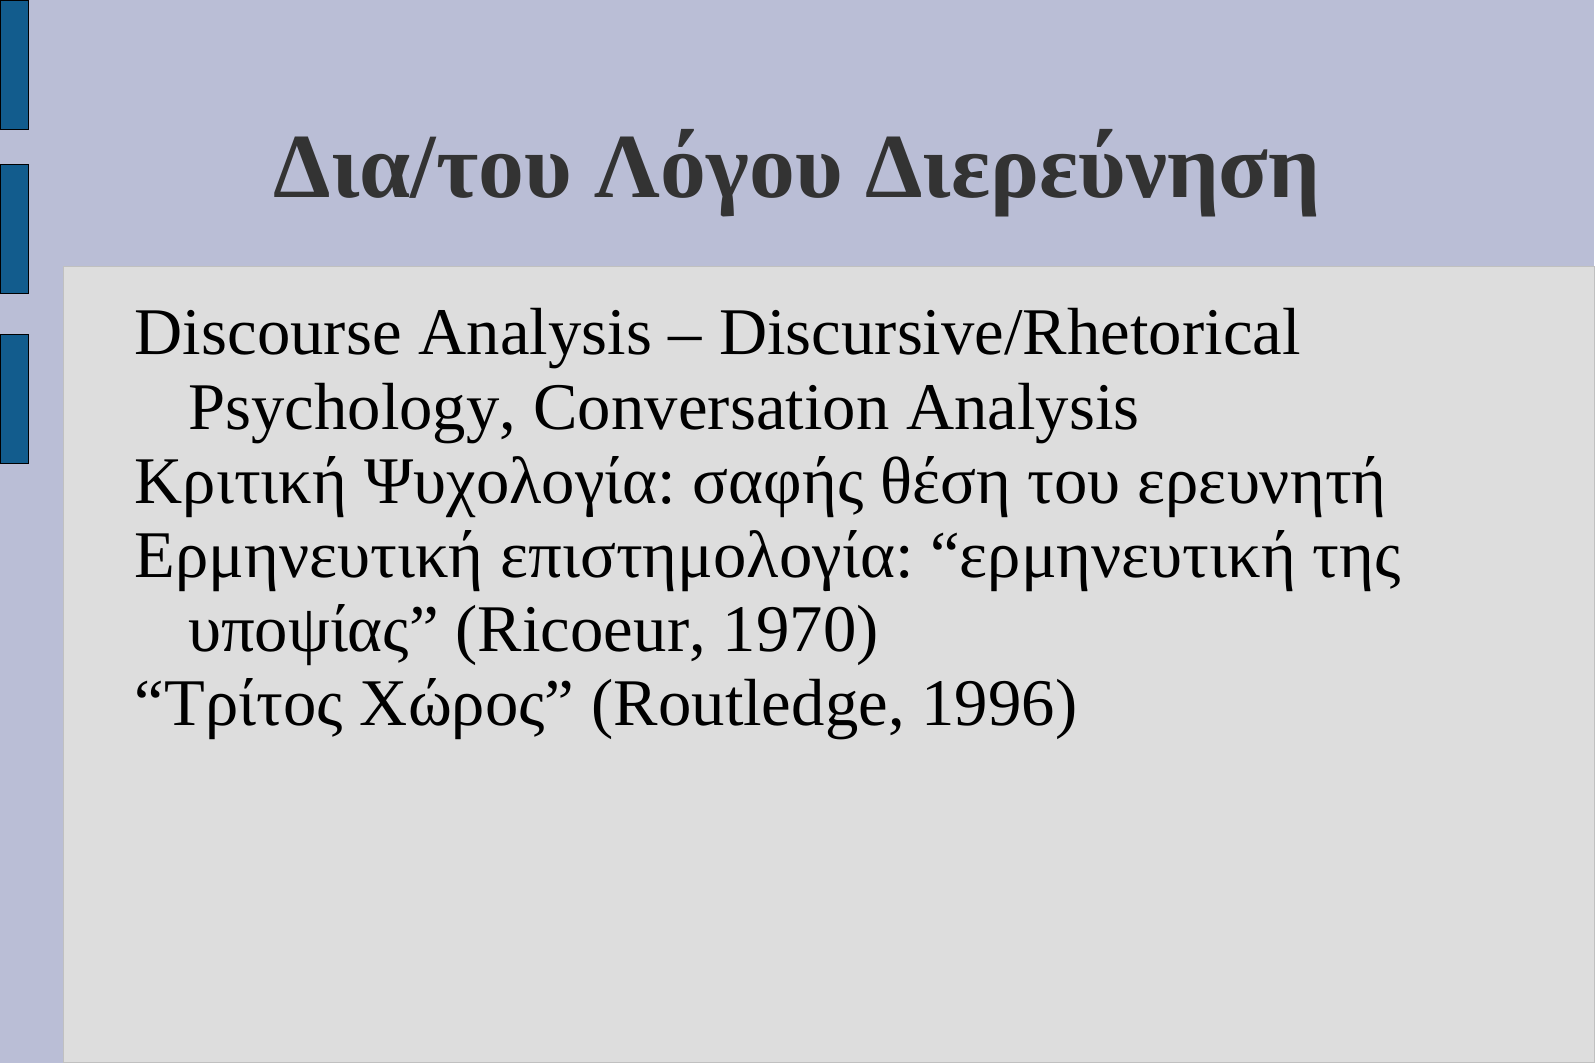

# Δια/του Λόγου Διερεύνηση
Discourse Analysis – Discursive/Rhetorical Psychology, Conversation Analysis
Κριτική Ψυχολογία: σαφής θέση του ερευνητή
Ερμηνευτική επιστημολογία: “ερμηνευτική της υποψίας” (Ricoeur, 1970)
“Τρίτος Χώρος” (Routledge, 1996)